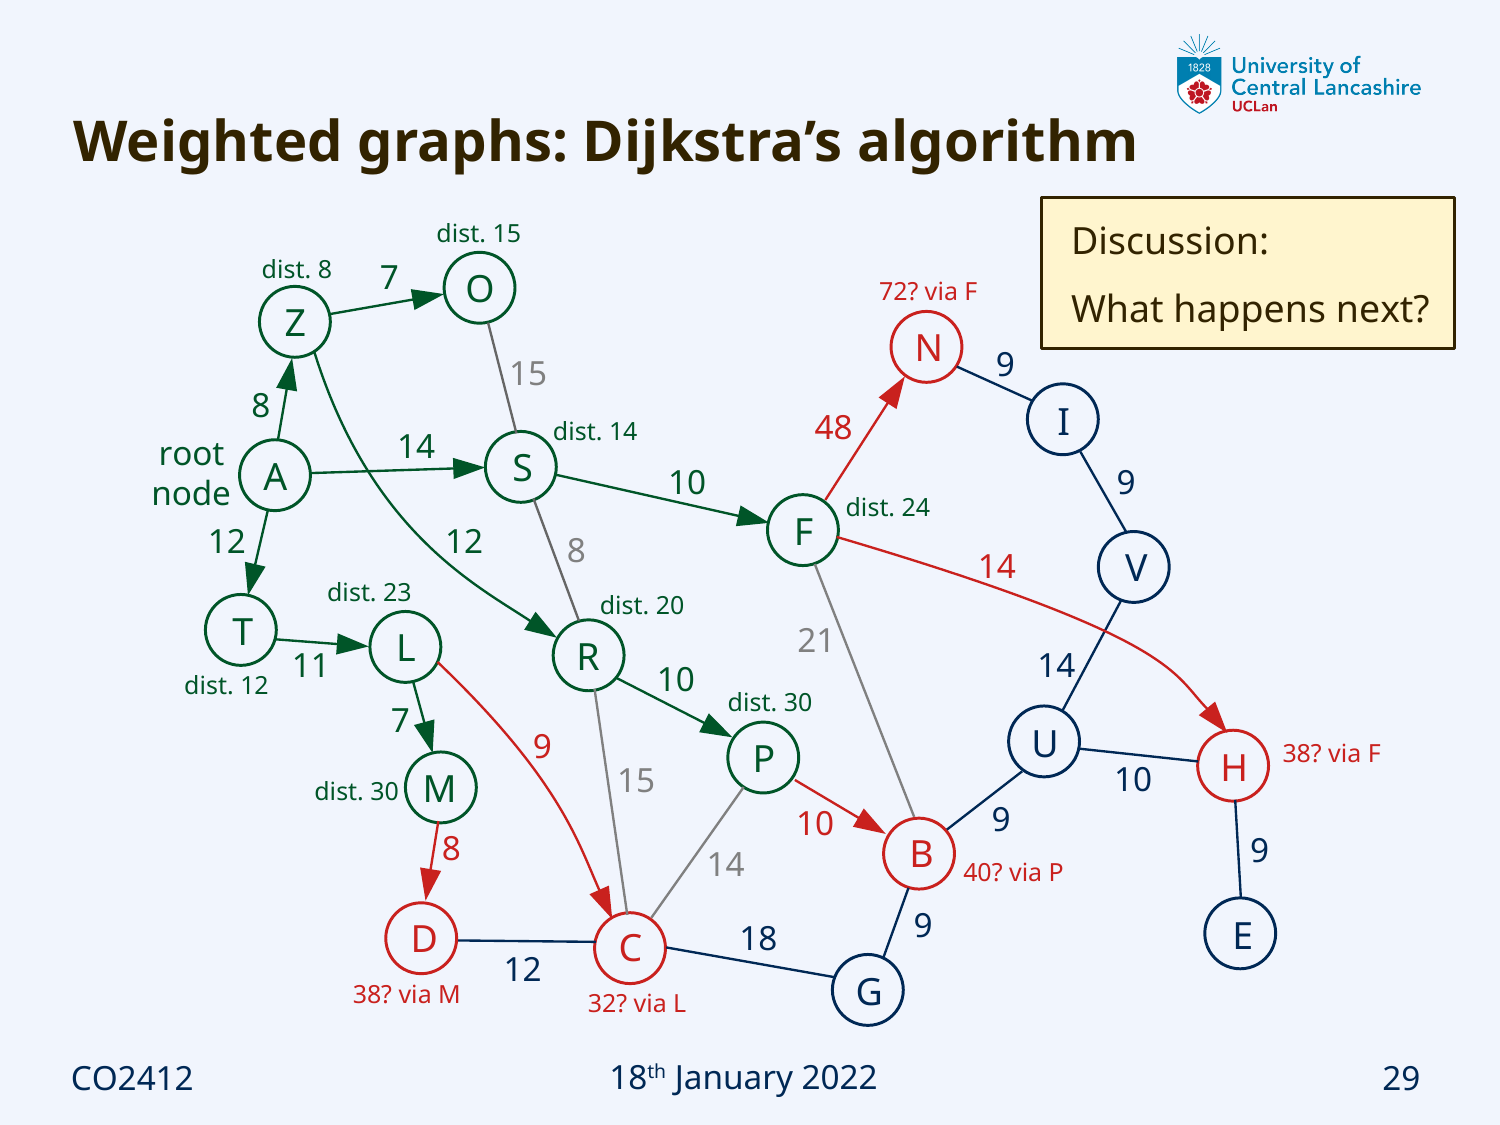

# Weighted graphs: Dijkstra’s algorithm
Discussion:
What happens next?
dist. 15
dist. 8
7
O
72? via F
Z
N
9
15
8
I
48
dist. 14
14
root node
S
A
10
9
dist. 24
F
12
12
8
V
14
dist. 23
dist. 20
T
21
L
R
11
14
10
dist. 12
dist. 30
7
U
9
P
38? via F
H
10
15
M
dist. 30
9
10
8
9
B
14
40? via P
9
E
D
18
C
12
G
38? via M
32? via L